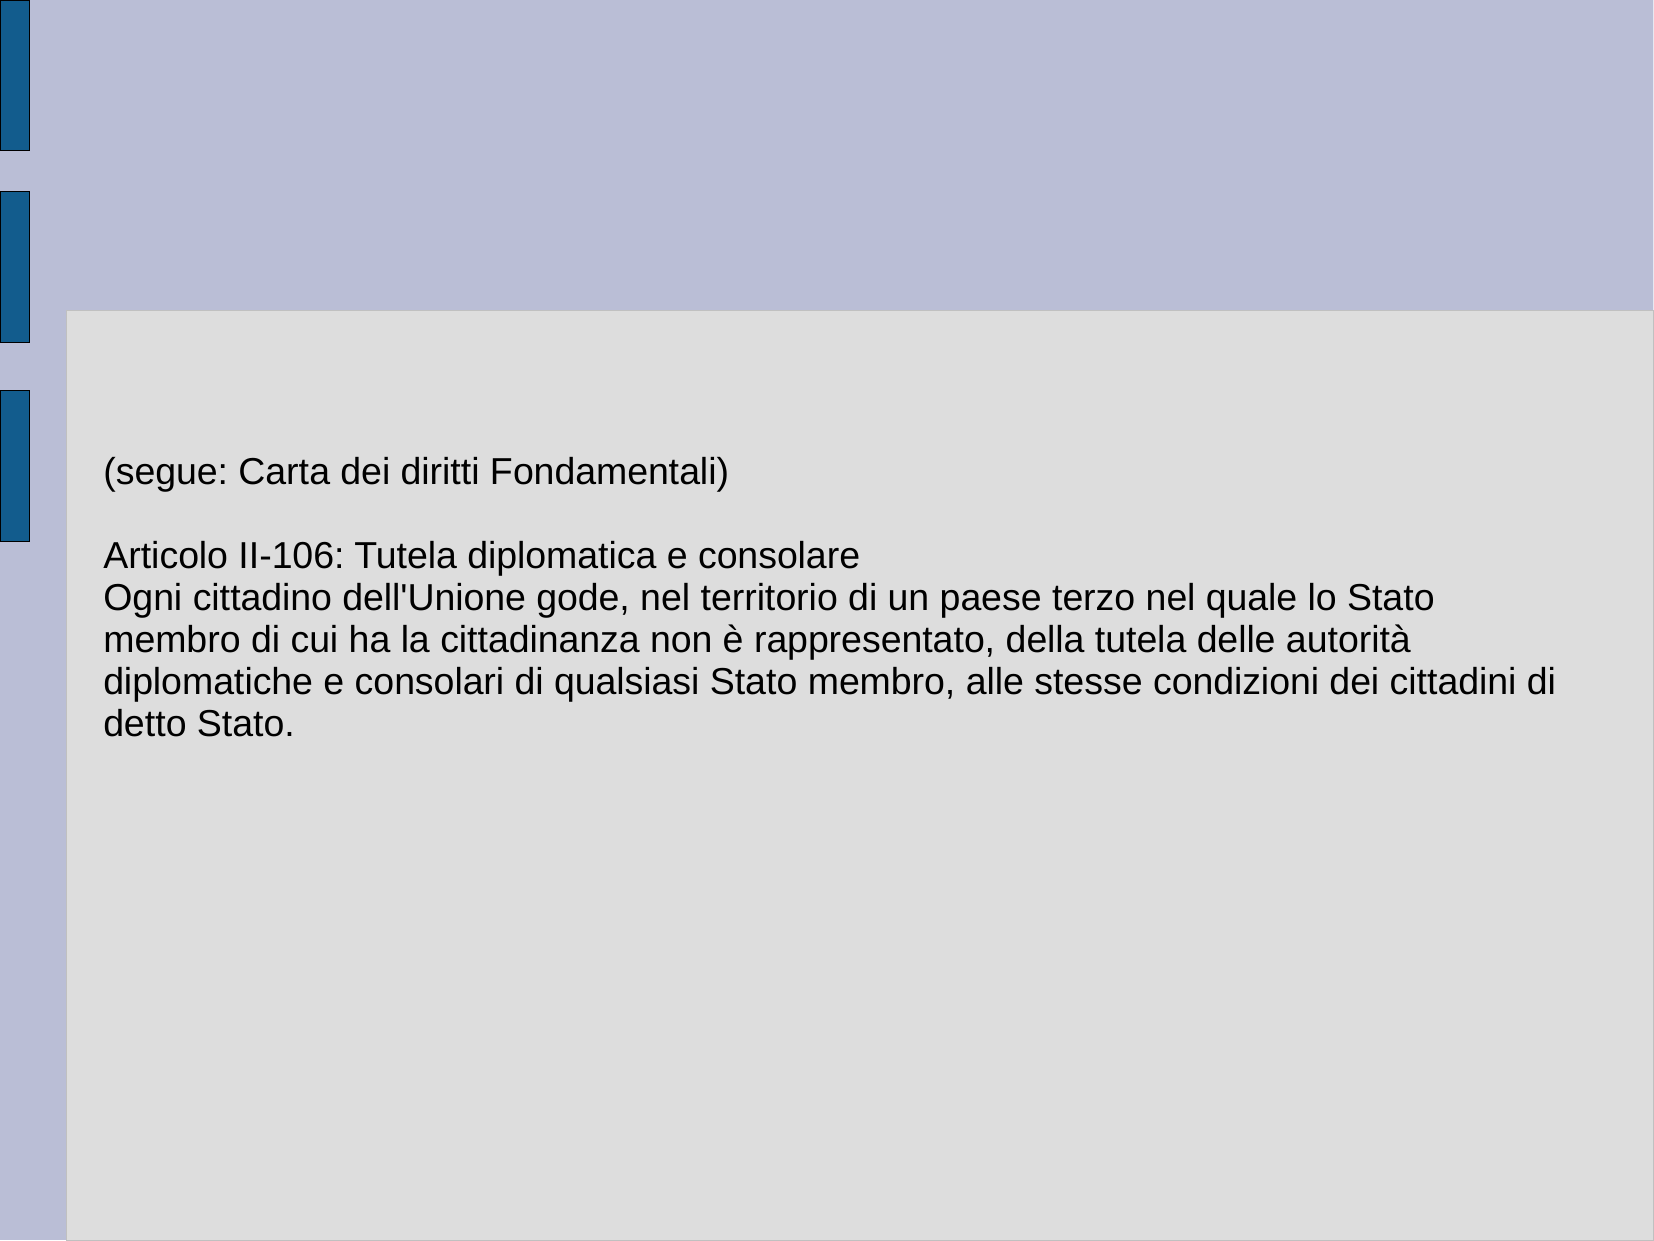

(segue: Carta dei diritti Fondamentali)
Articolo II-106: Tutela diplomatica e consolare
Ogni cittadino dell'Unione gode, nel territorio di un paese terzo nel quale lo Stato membro di cui ha la cittadinanza non è rappresentato, della tutela delle autorità diplomatiche e consolari di qualsiasi Stato membro, alle stesse condizioni dei cittadini di detto Stato.